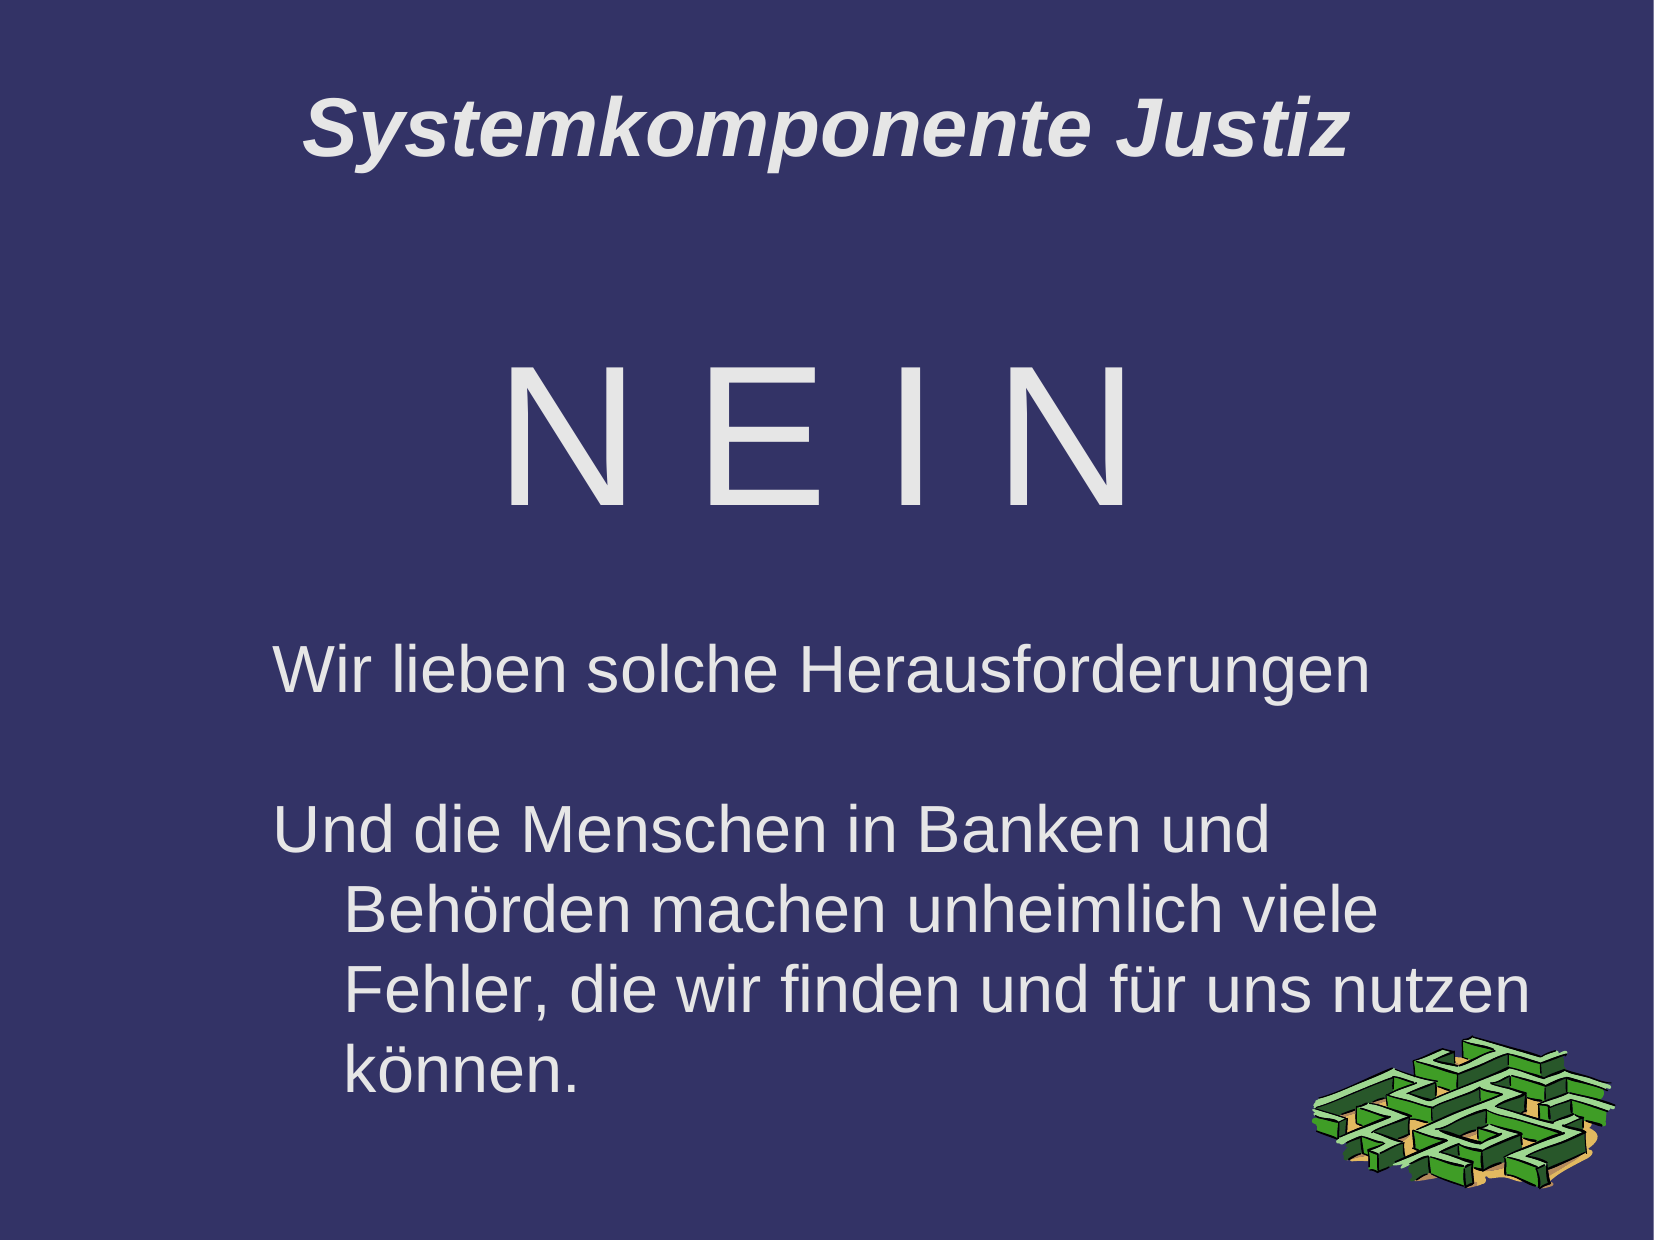

# Systemkomponente Justiz
 N E I N
Wir lieben solche Herausforderungen
Und die Menschen in Banken und Behörden machen unheimlich viele Fehler, die wir finden und für uns nutzen können.